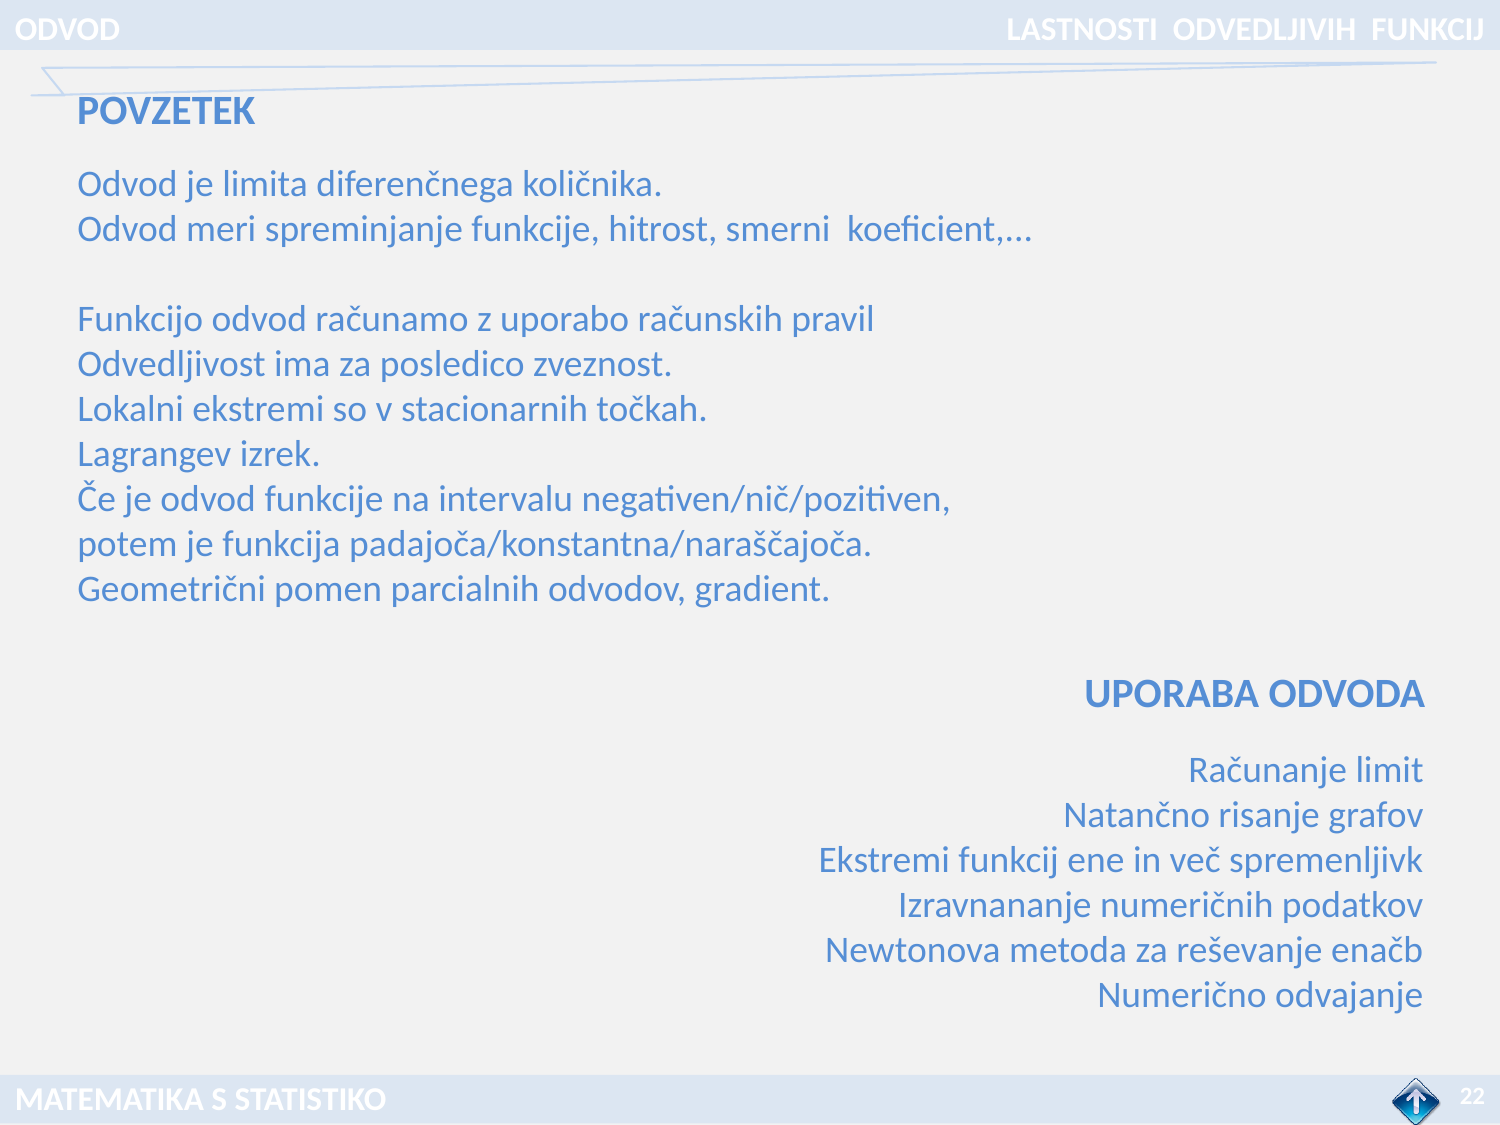

ODVOD
LASTNOSTI ODVEDLJIVIH FUNKCIJ
POVZETEK
Odvod je limita diferenčnega količnika.
Odvod meri spreminjanje funkcije, hitrost, smerni koeficient,...
Funkcijo odvod računamo z uporabo računskih pravil
Odvedljivost ima za posledico zveznost.
Lokalni ekstremi so v stacionarnih točkah.
Lagrangev izrek.
Če je odvod funkcije na intervalu negativen/nič/pozitiven, potem je funkcija padajoča/konstantna/naraščajoča.
Geometrični pomen parcialnih odvodov, gradient.
UPORABA ODVODA
Računanje limit
Natančno risanje grafov
Ekstremi funkcij ene in več spremenljivk
Izravnananje numeričnih podatkov
Newtonova metoda za reševanje enačb
Numerično odvajanje
MATEMATIKA S STATISTIKO